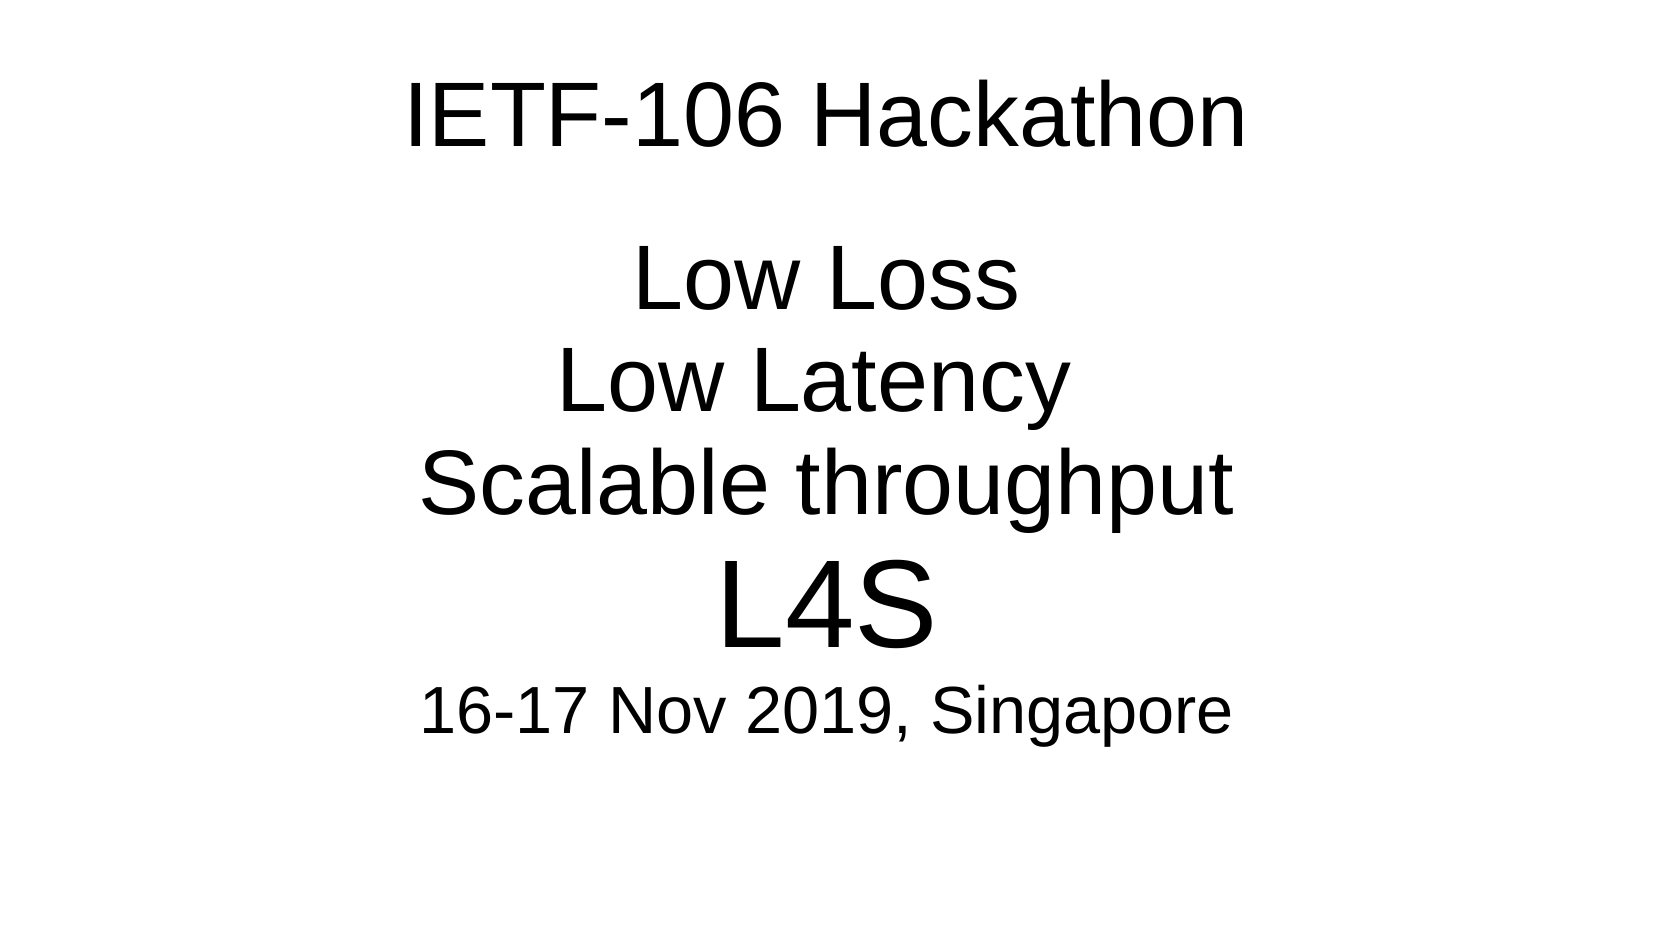

# IETF-106 Hackathon
Low Loss
Low Latency
Scalable throughput
L4S
16-17 Nov 2019, Singapore